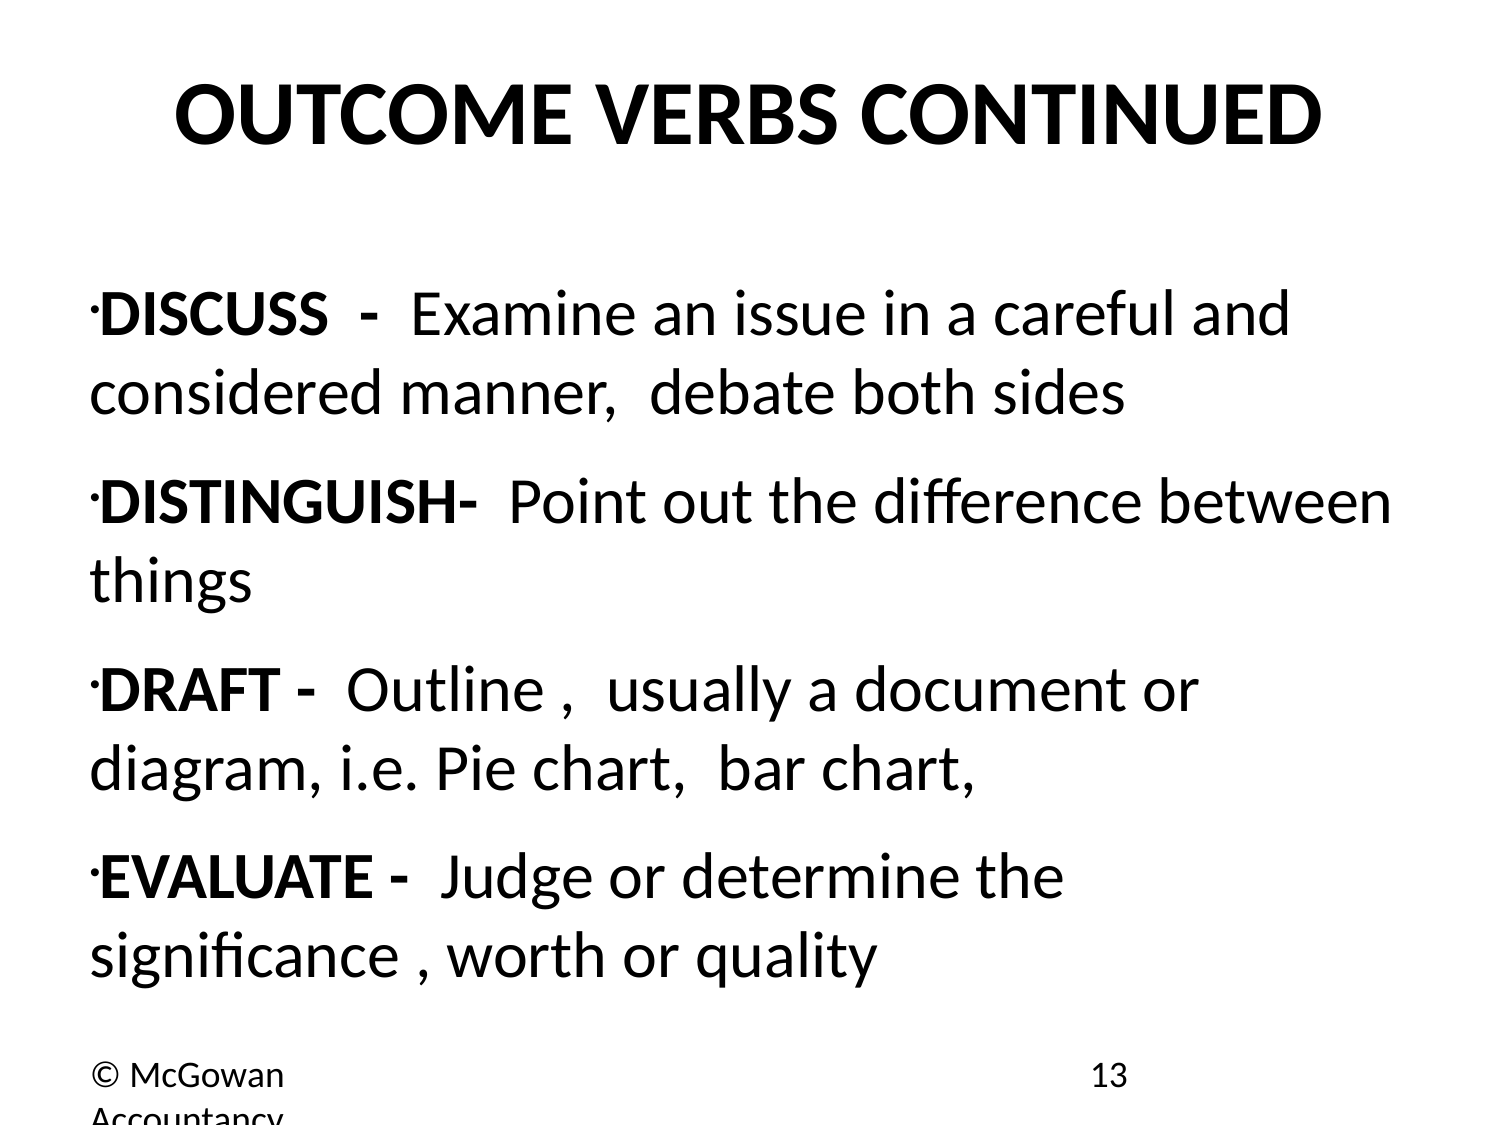

# OUTCOME VERBS CONTINUED
DISCUSS - Examine an issue in a careful and considered manner, debate both sides
DISTINGUISH- Point out the difference between things
DRAFT - Outline , usually a document or diagram, i.e. Pie chart, bar chart,
EVALUATE - Judge or determine the significance , worth or quality
© McGowan Accountancy Services
13